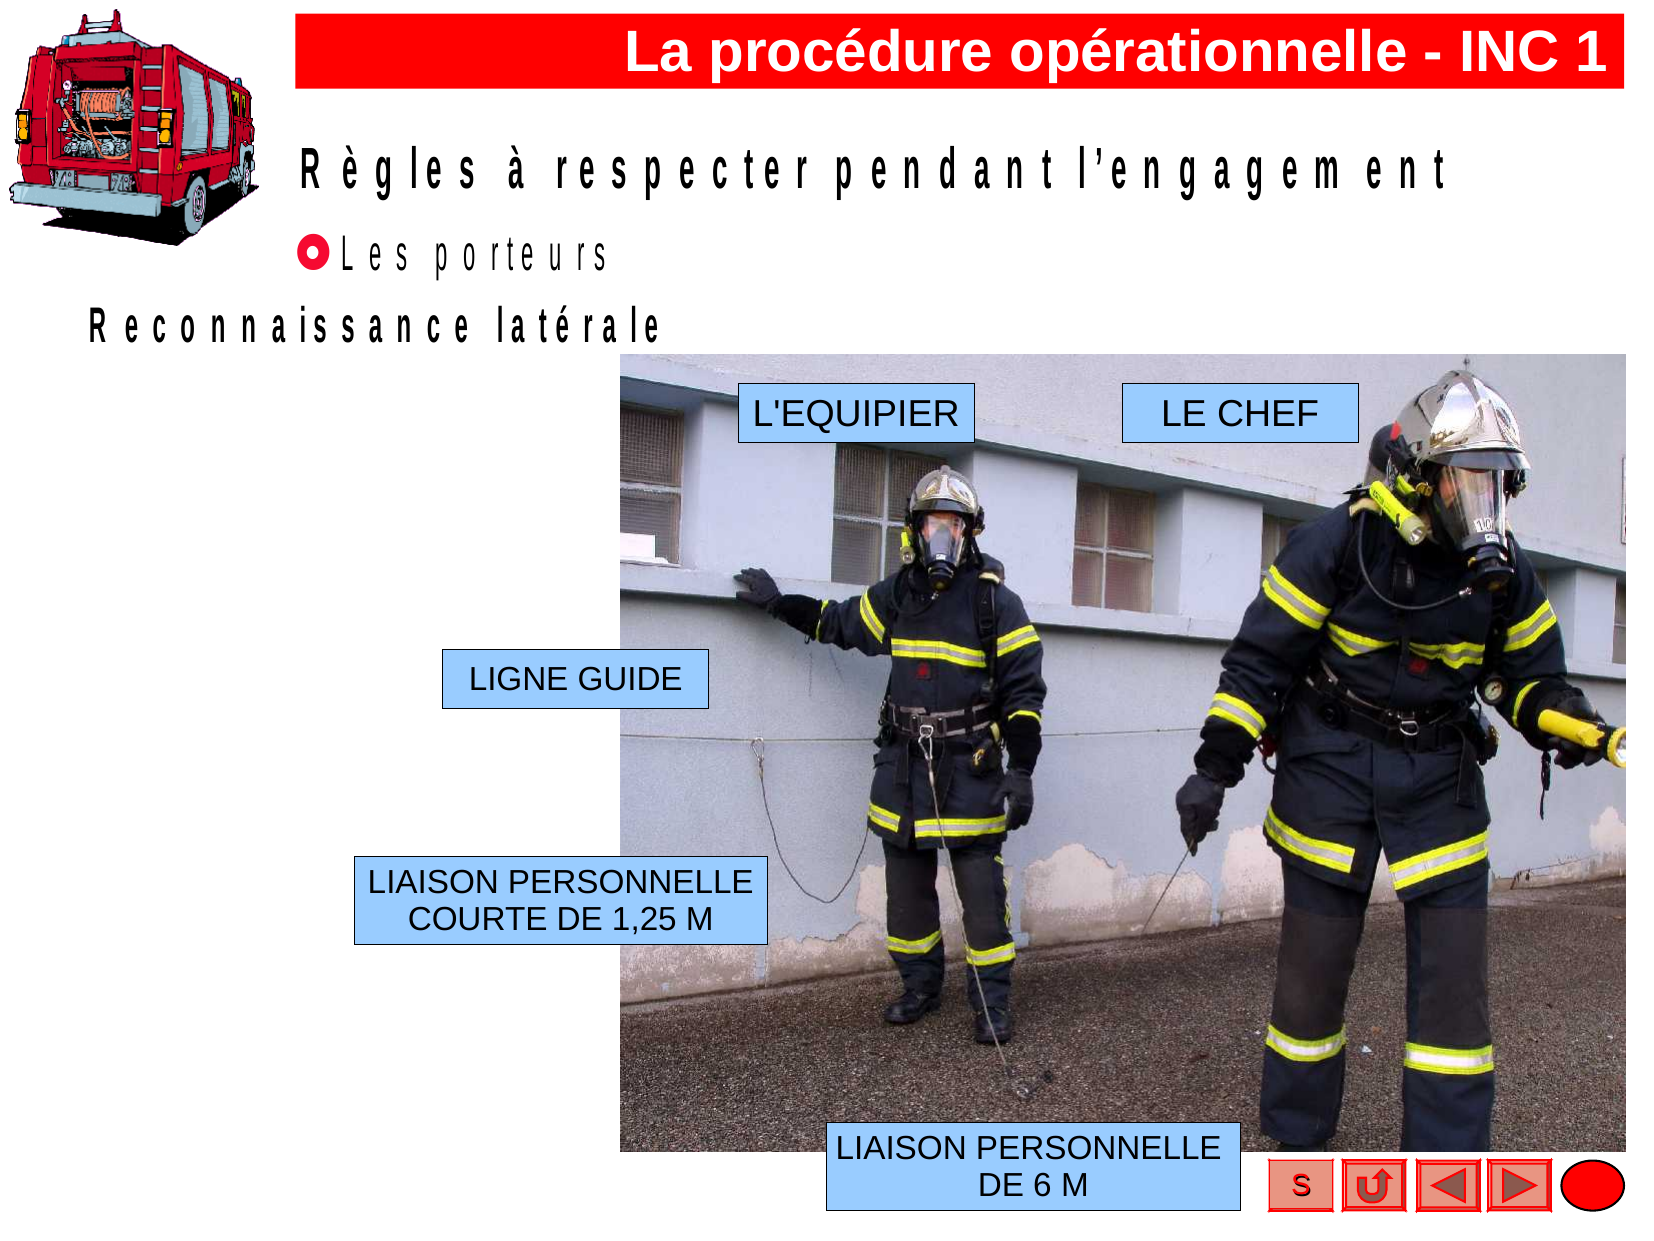

La procédure opérationnelle - INC 1
L'EQUIPIER
LE CHEF
LIGNE GUIDE
LIAISON PERSONNELLE
COURTE DE 1,25 M
LIAISON PERSONNELLE
DE 6 M